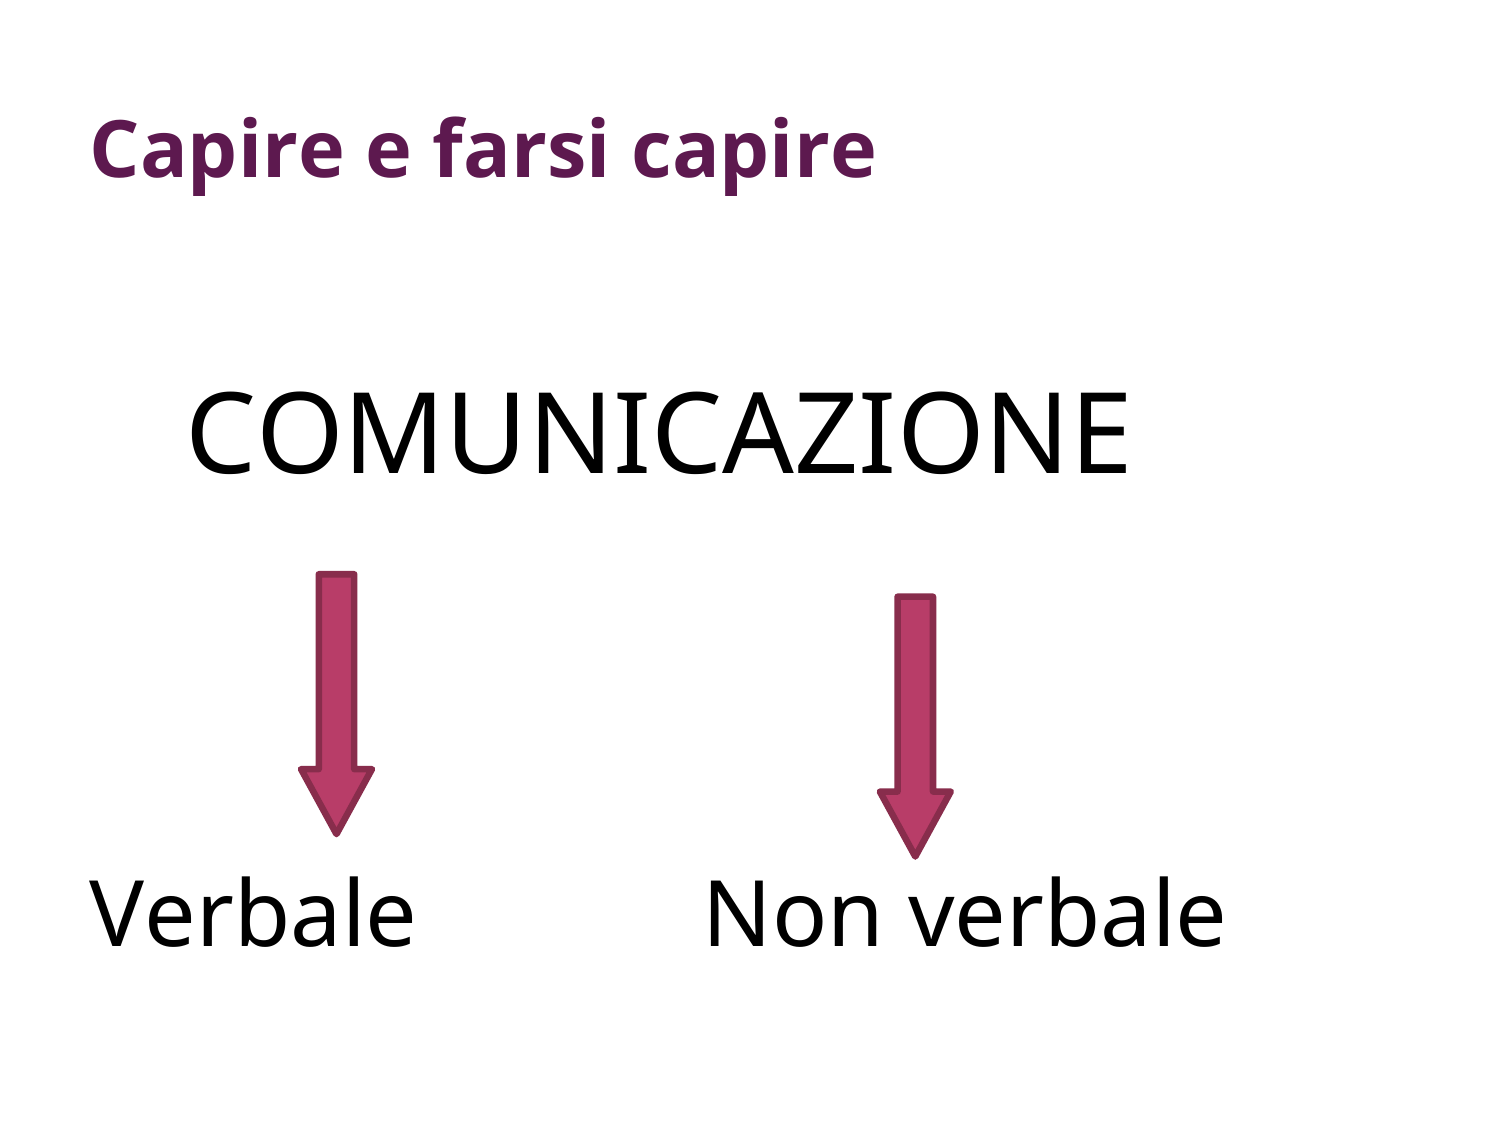

# Capire e farsi capire
COMUNICAZIONE
Verbale Non verbale